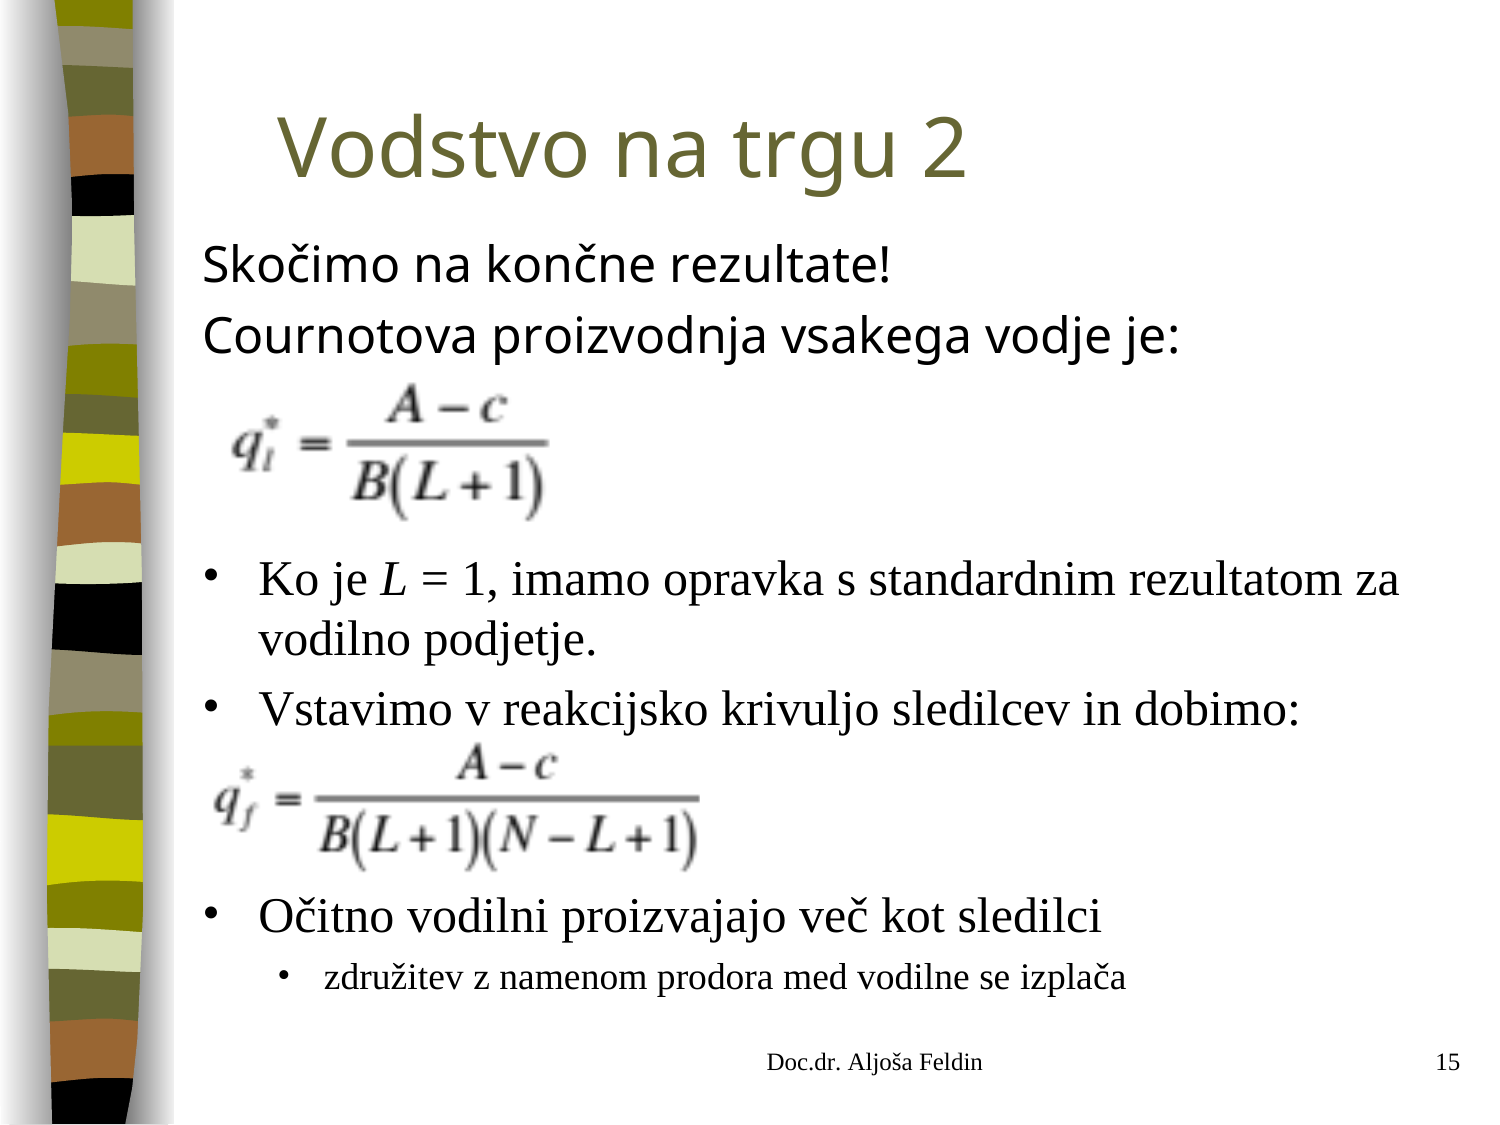

Vodstvo na trgu 2
Skočimo na končne rezultate!
Cournotova proizvodnja vsakega vodje je:
Ko je L = 1, imamo opravka s standardnim rezultatom za vodilno podjetje.
Vstavimo v reakcijsko krivuljo sledilcev in dobimo:
Očitno vodilni proizvajajo več kot sledilci
združitev z namenom prodora med vodilne se izplača
Doc.dr. Aljoša Feldin